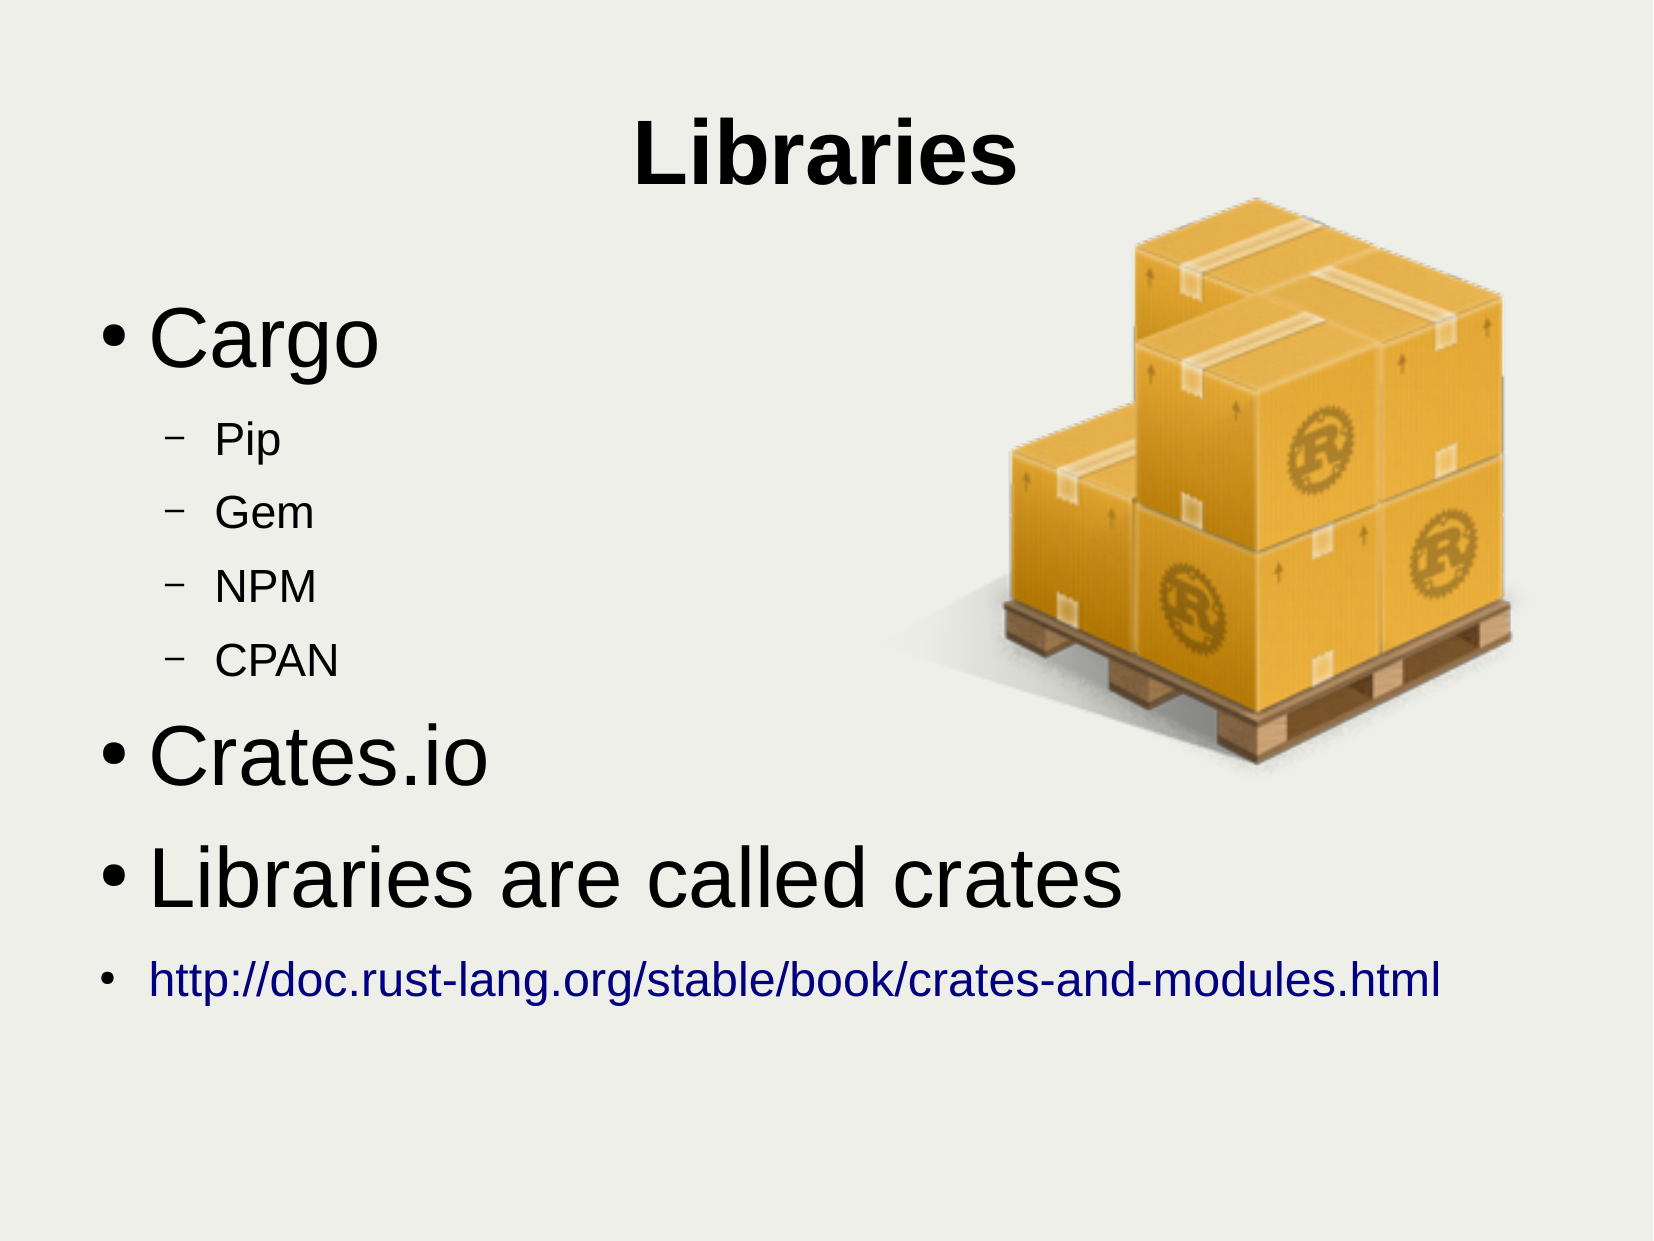

# Libraries
Cargo
Pip
Gem
NPM
CPAN
Crates.io
Libraries are called crates
http://doc.rust-lang.org/stable/book/crates-and-modules.html